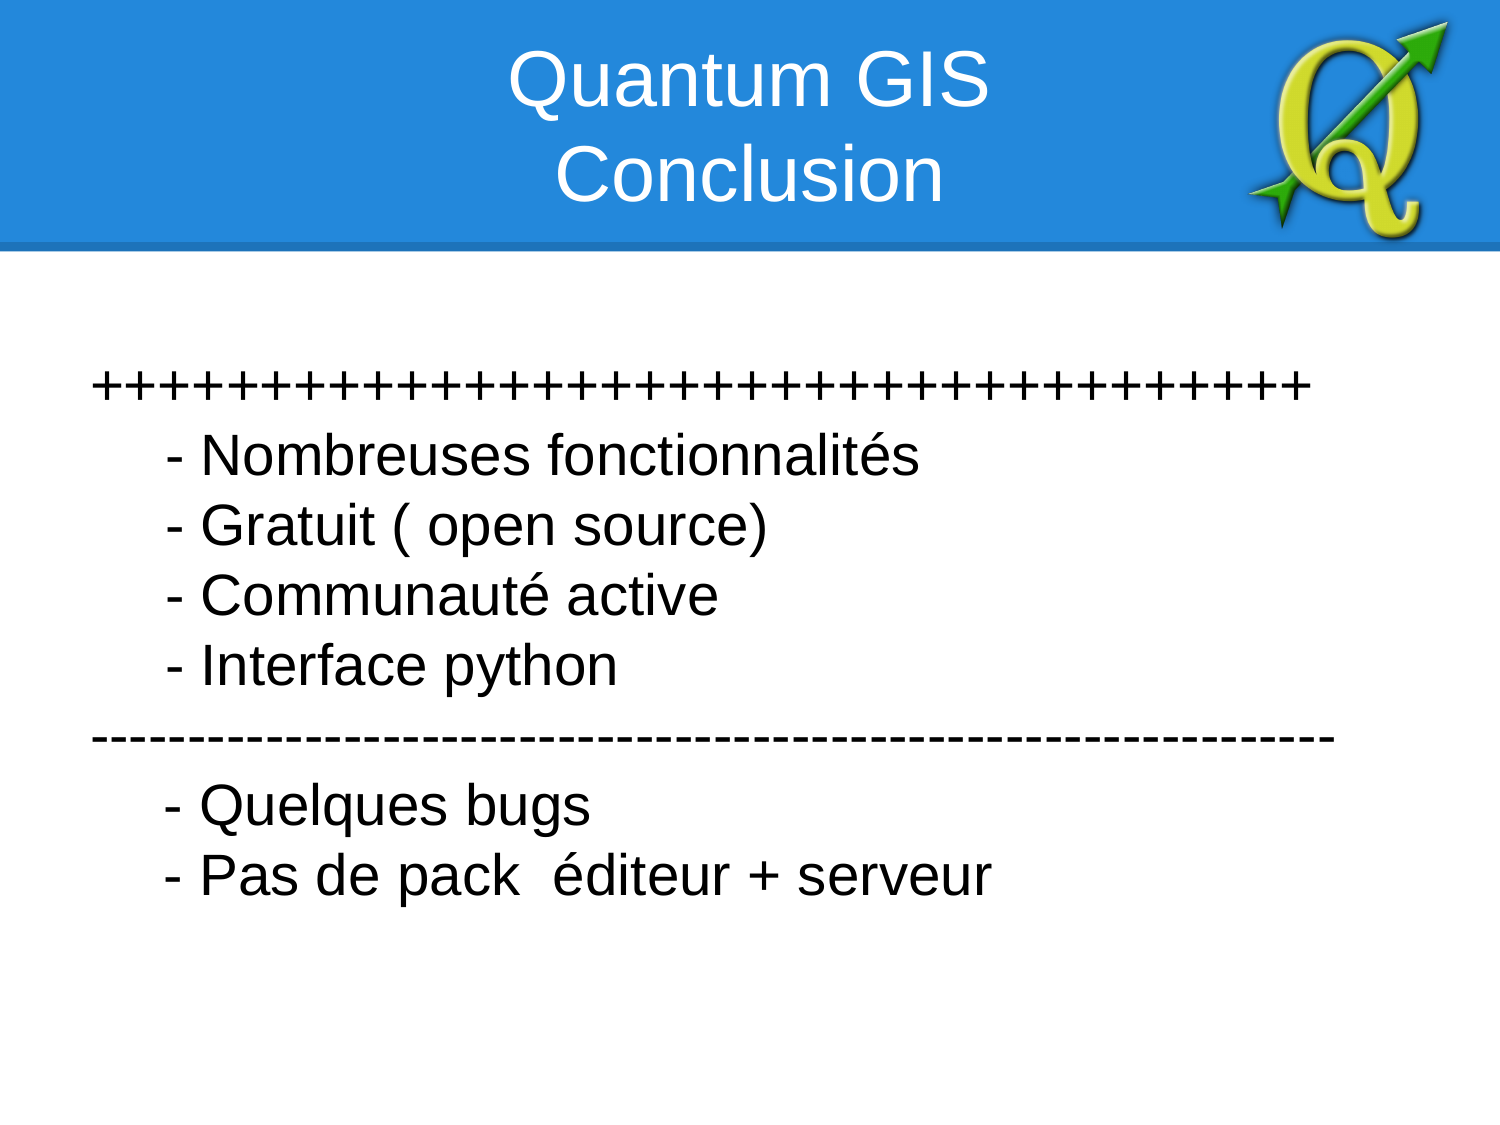

# Quantum GIS Conclusion
++++++++++++++++++++++++++++++++++++
- Nombreuses fonctionnalités
- Gratuit ( open source)
- Communauté active
- Interface python
----------------------------------------------------------------
	- Quelques bugs
	- Pas de pack éditeur + serveur